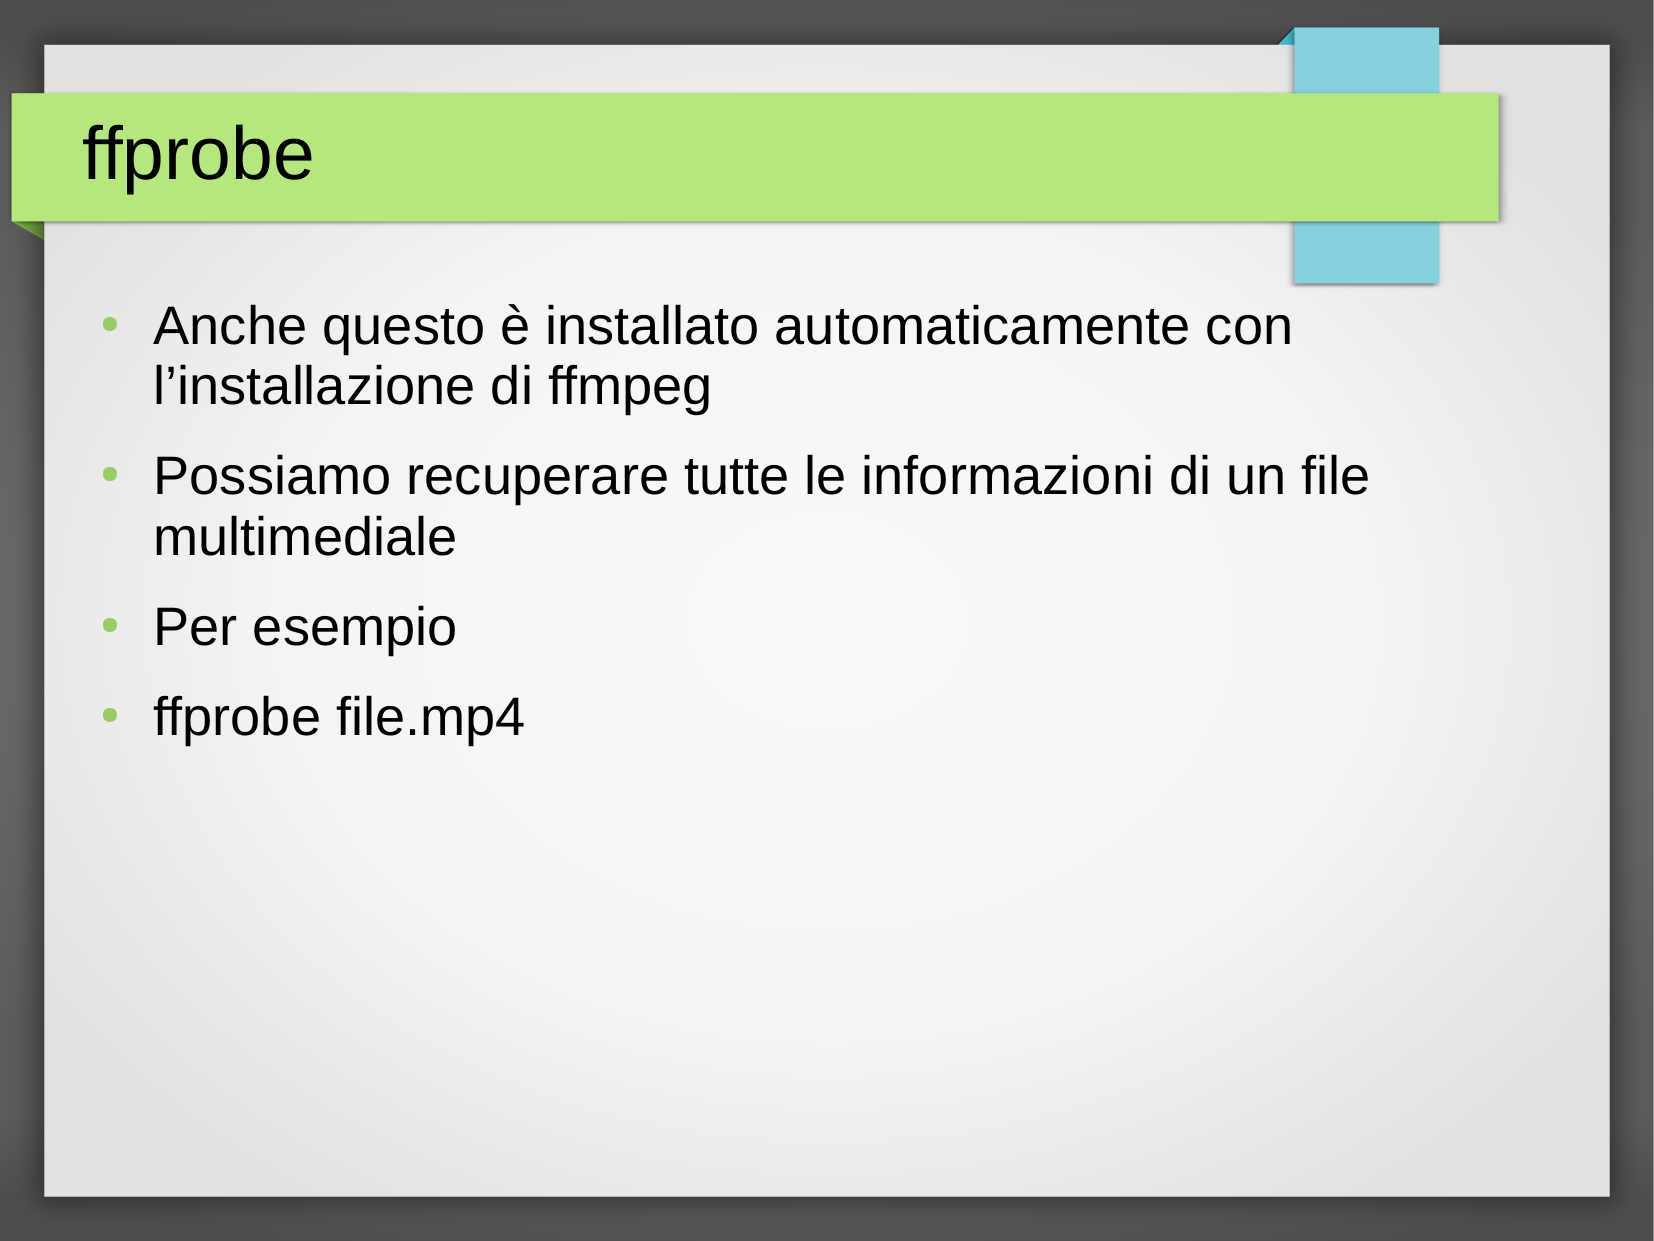

# ffprobe
Anche questo è installato automaticamente con l’installazione di ffmpeg
Possiamo recuperare tutte le informazioni di un file multimediale
Per esempio
ffprobe file.mp4